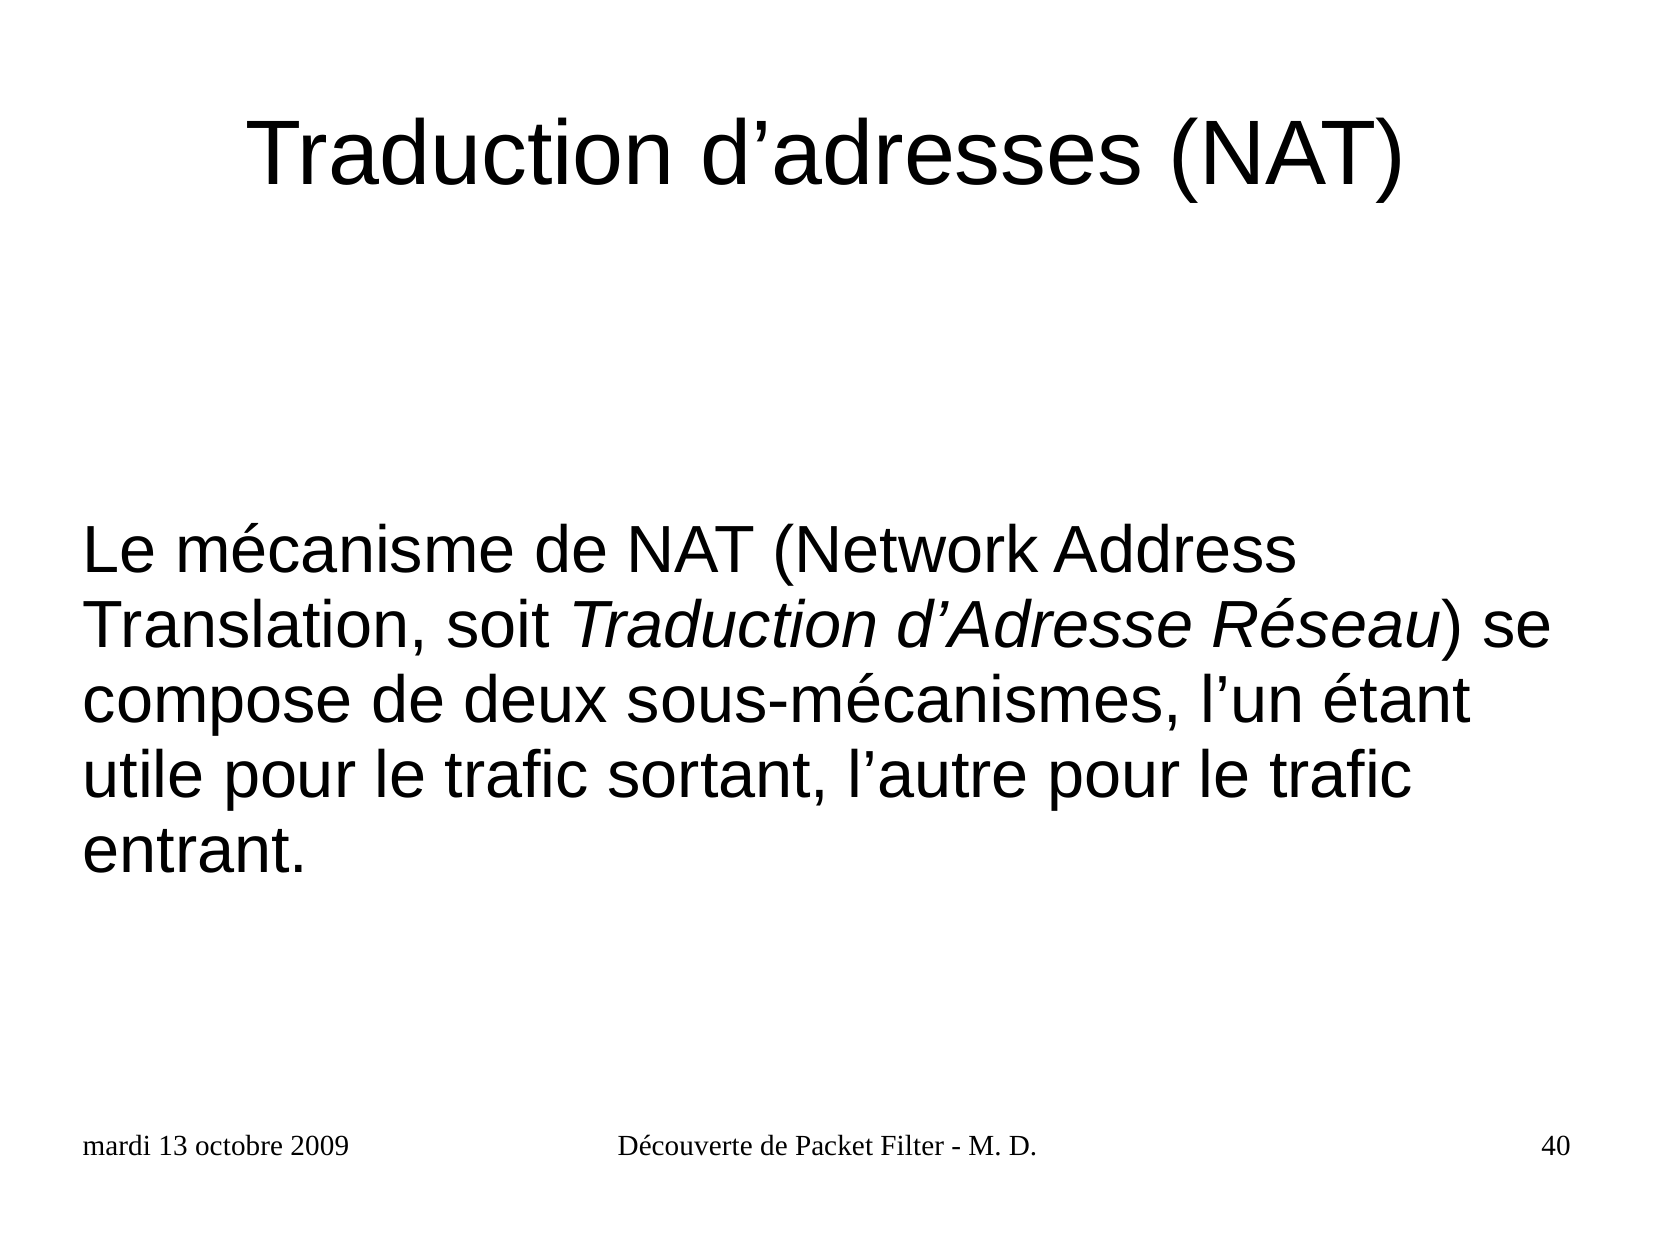

# Traduction d’adresses (NAT)
Le mécanisme de NAT (Network Address Translation, soit Traduction d’Adresse Réseau) se compose de deux sous-mécanismes, l’un étant utile pour le trafic sortant, l’autre pour le trafic entrant.
mardi 13 octobre 2009
Découverte de Packet Filter - M. D.
40